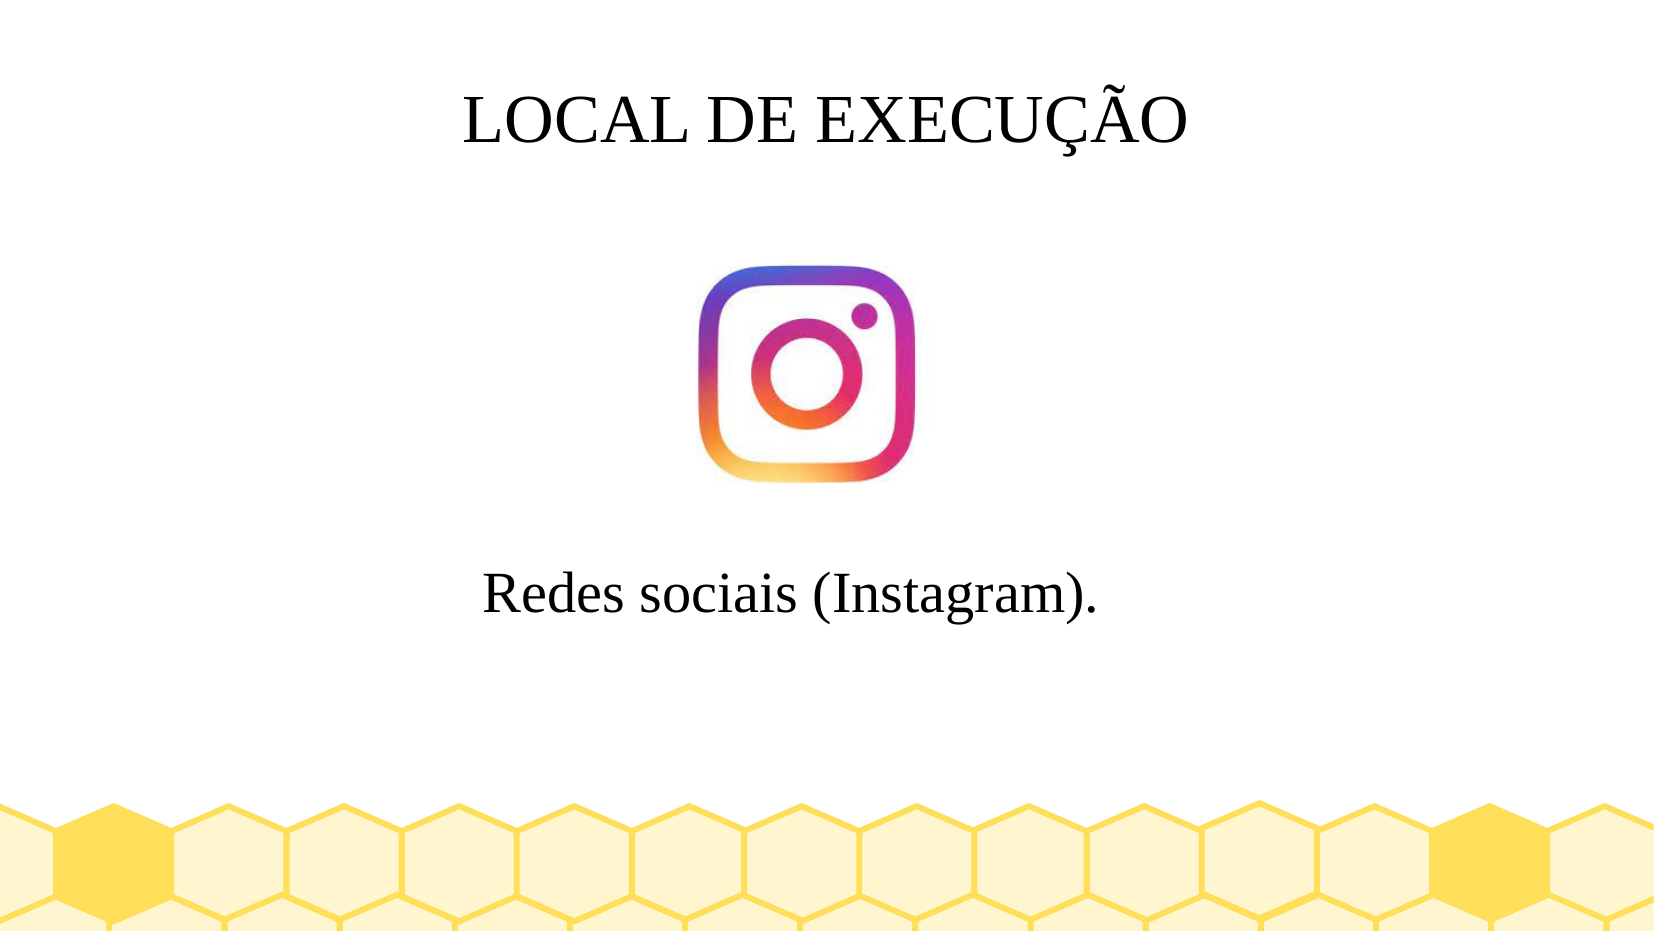

# LOCAL DE EXECUÇÃO
Redes sociais (Instagram).